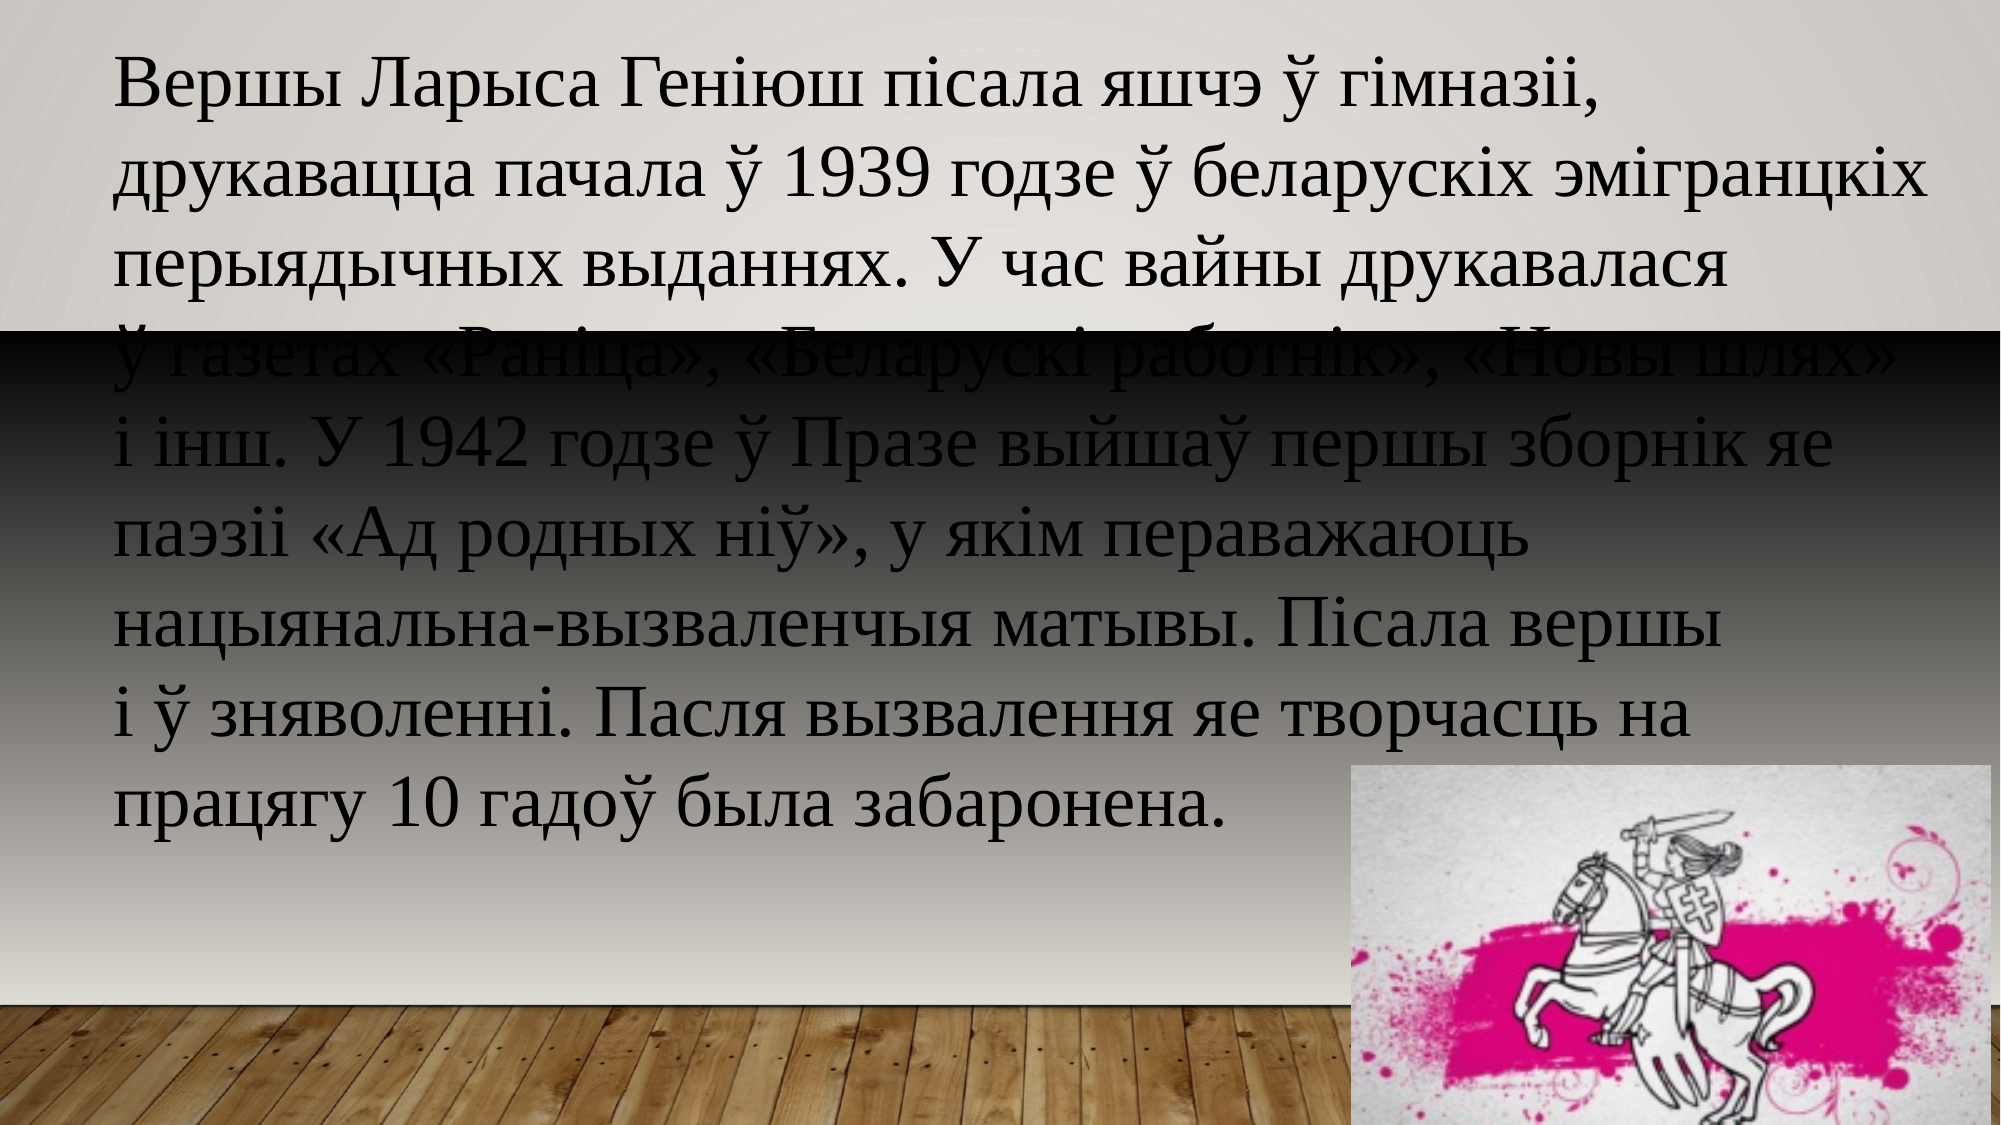

Вершы Ларыса Геніюш пісала яшчэ ў гімназіі, друкавацца пачала ў 1939 годзе ў беларускіх эмігранцкіх перыядычных выданнях. У час вайны друкавалася
ў газетах «Раніца», «Беларускі работнік», «Новы шлях» і інш. У 1942 годзе ў Празе выйшаў першы зборнік яе паэзіі «Ад родных ніў», у якім пераважаюць нацыянальна-вызваленчыя матывы. Пісала вершы
і ў зняволенні. Пасля вызвалення яе творчасць на працягу 10 гадоў была забаронена.